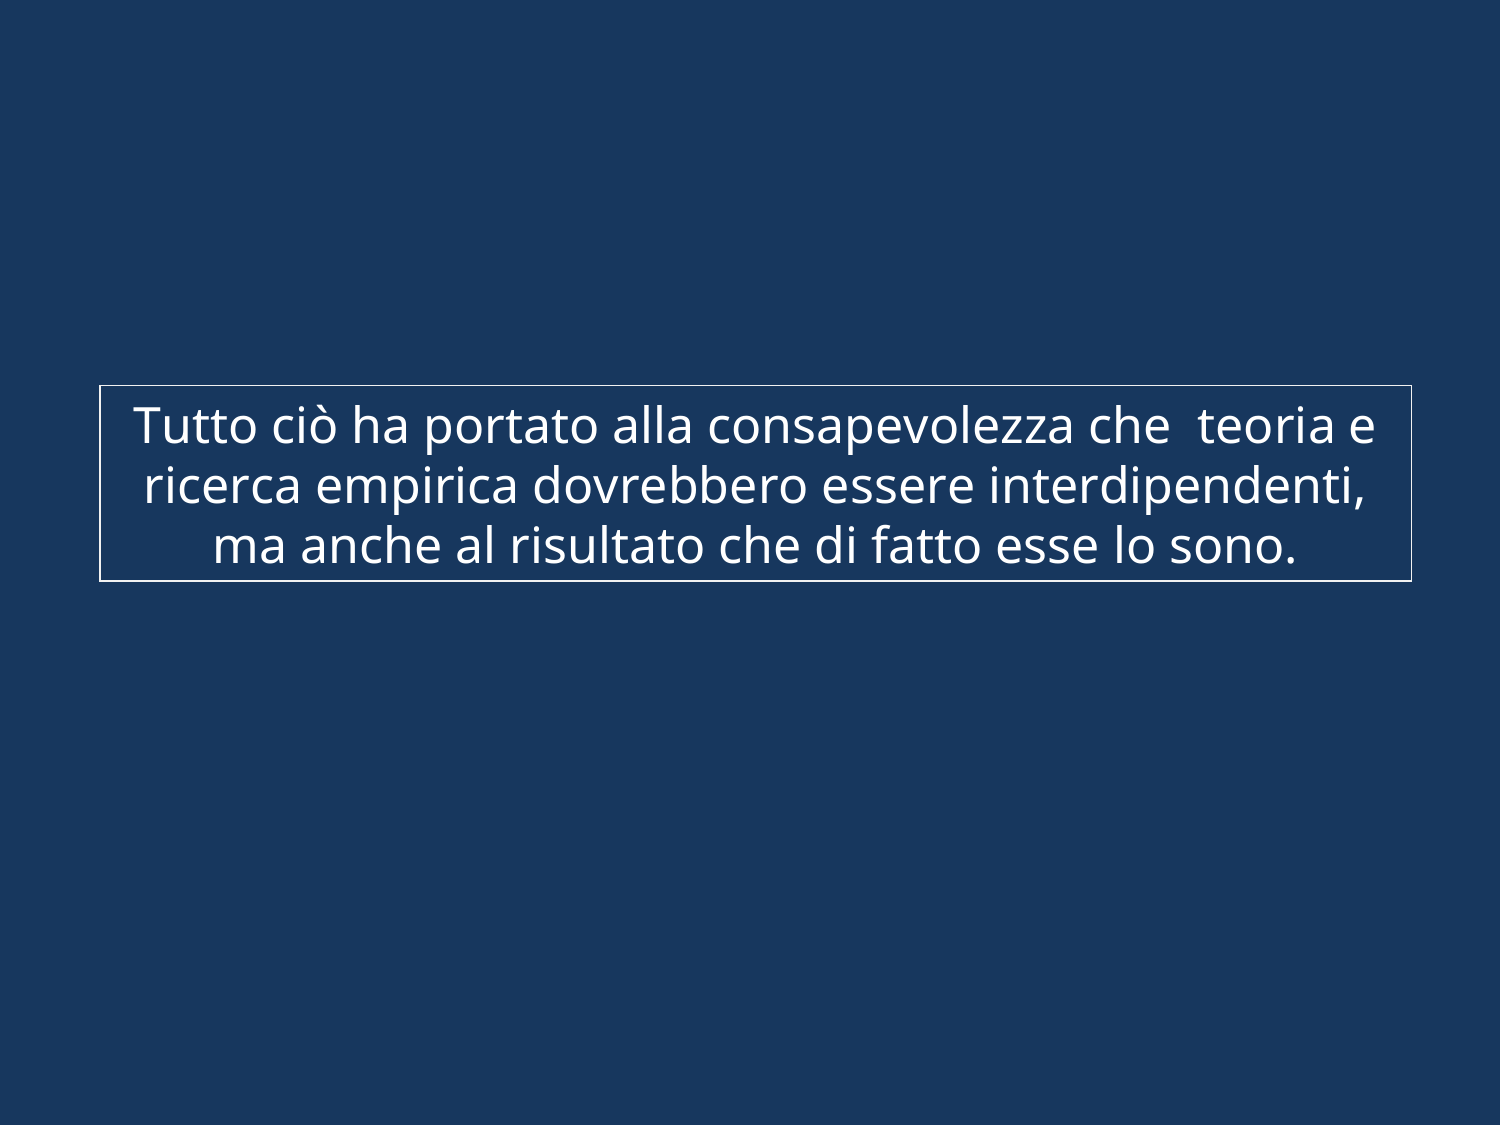

Tutto ciò ha portato alla consapevolezza che teoria e ricerca empirica dovrebbero essere interdipendenti, ma anche al risultato che di fatto esse lo sono.